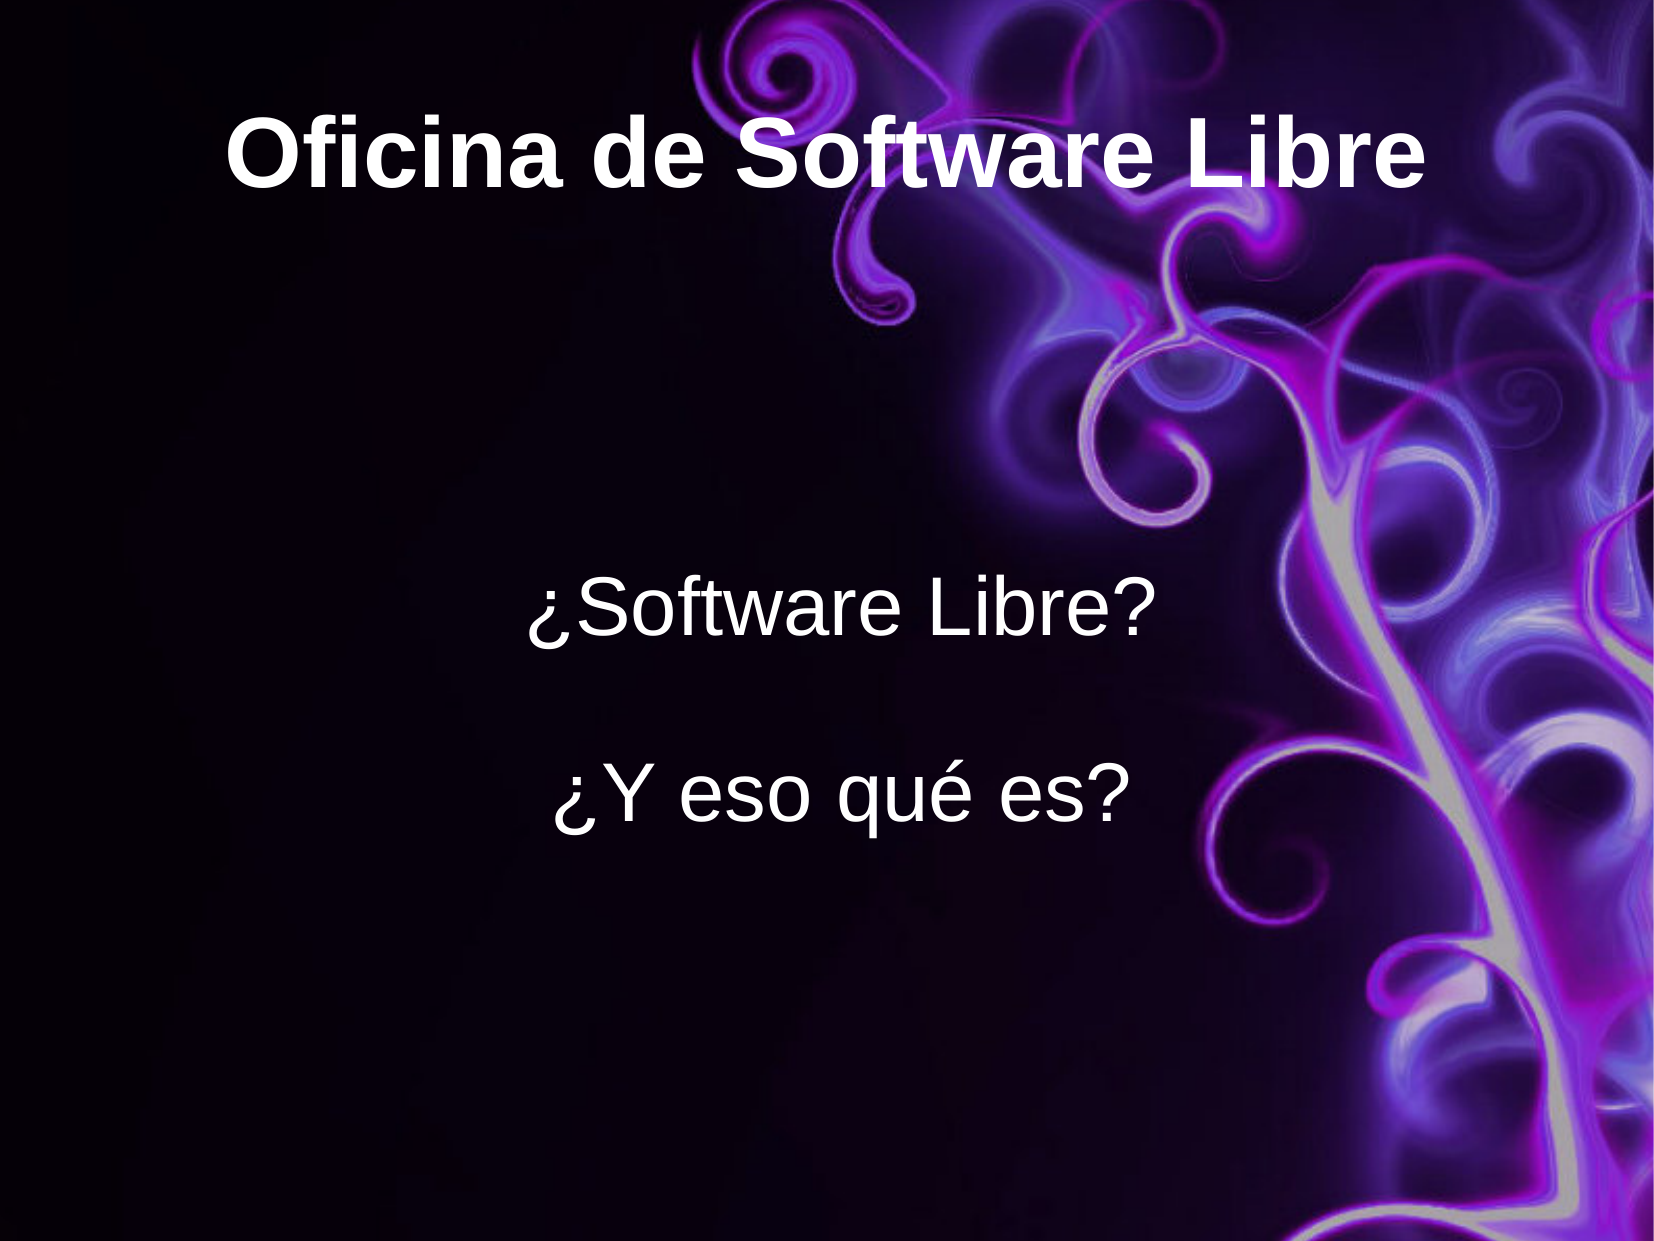

Oficina de Software Libre
# ¿Software Libre?
¿Y eso qué es?